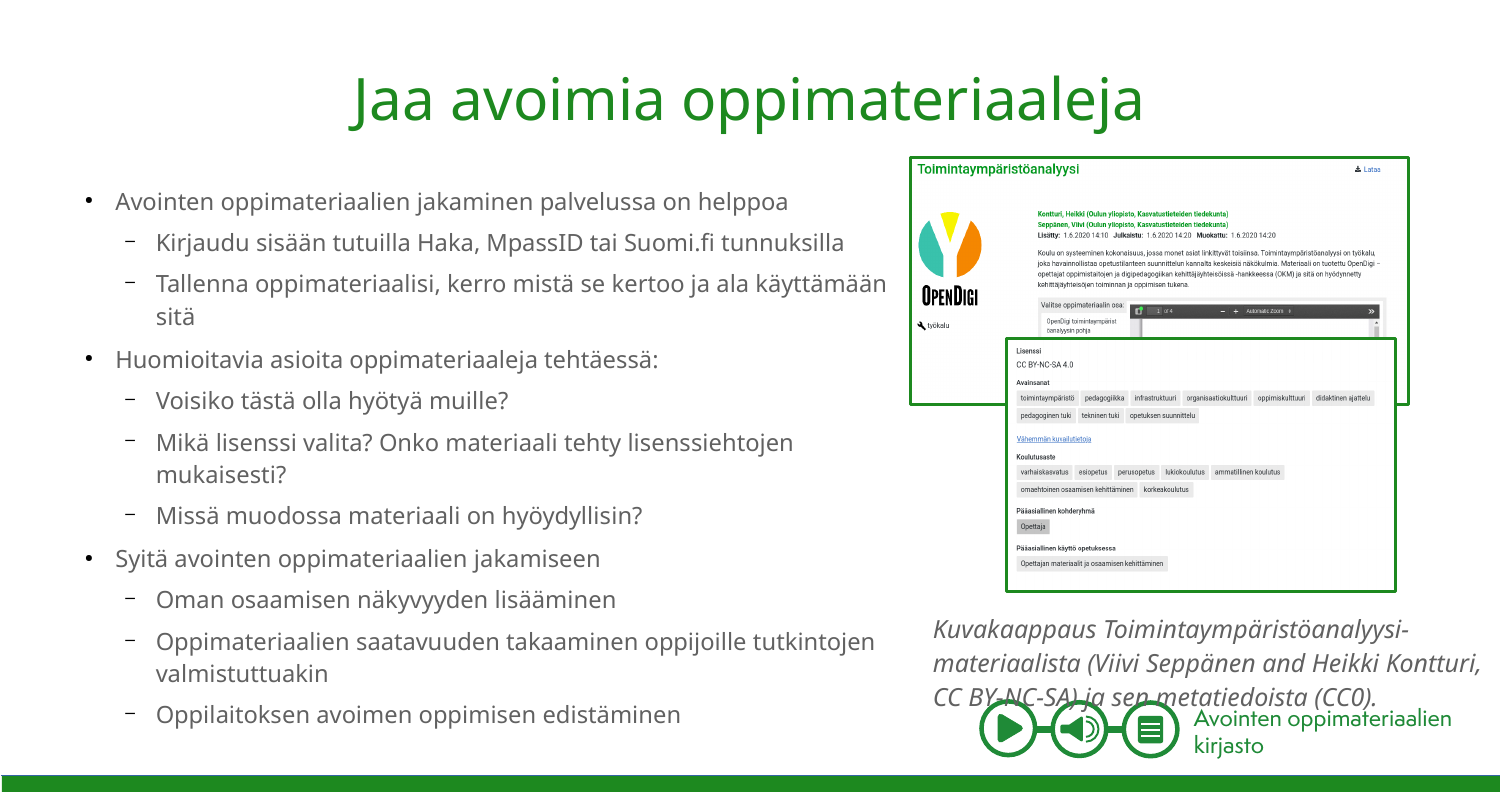

# Jaa avoimia oppimateriaaleja
Avointen oppimateriaalien jakaminen palvelussa on helppoa
Kirjaudu sisään tutuilla Haka, MpassID tai Suomi.fi tunnuksilla
Tallenna oppimateriaalisi, kerro mistä se kertoo ja ala käyttämään sitä
Huomioitavia asioita oppimateriaaleja tehtäessä:
Voisiko tästä olla hyötyä muille?
Mikä lisenssi valita? Onko materiaali tehty lisenssiehtojen mukaisesti?
Missä muodossa materiaali on hyöydyllisin?
Syitä avointen oppimateriaalien jakamiseen
Oman osaamisen näkyvyyden lisääminen
Oppimateriaalien saatavuuden takaaminen oppijoille tutkintojen valmistuttuakin
Oppilaitoksen avoimen oppimisen edistäminen
Kuvakaappaus Toimintaympäristöanalyysi-materiaalista (Viivi Seppänen and Heikki Kontturi, CC BY-NC-SA) ja sen metatiedoista (CC0).